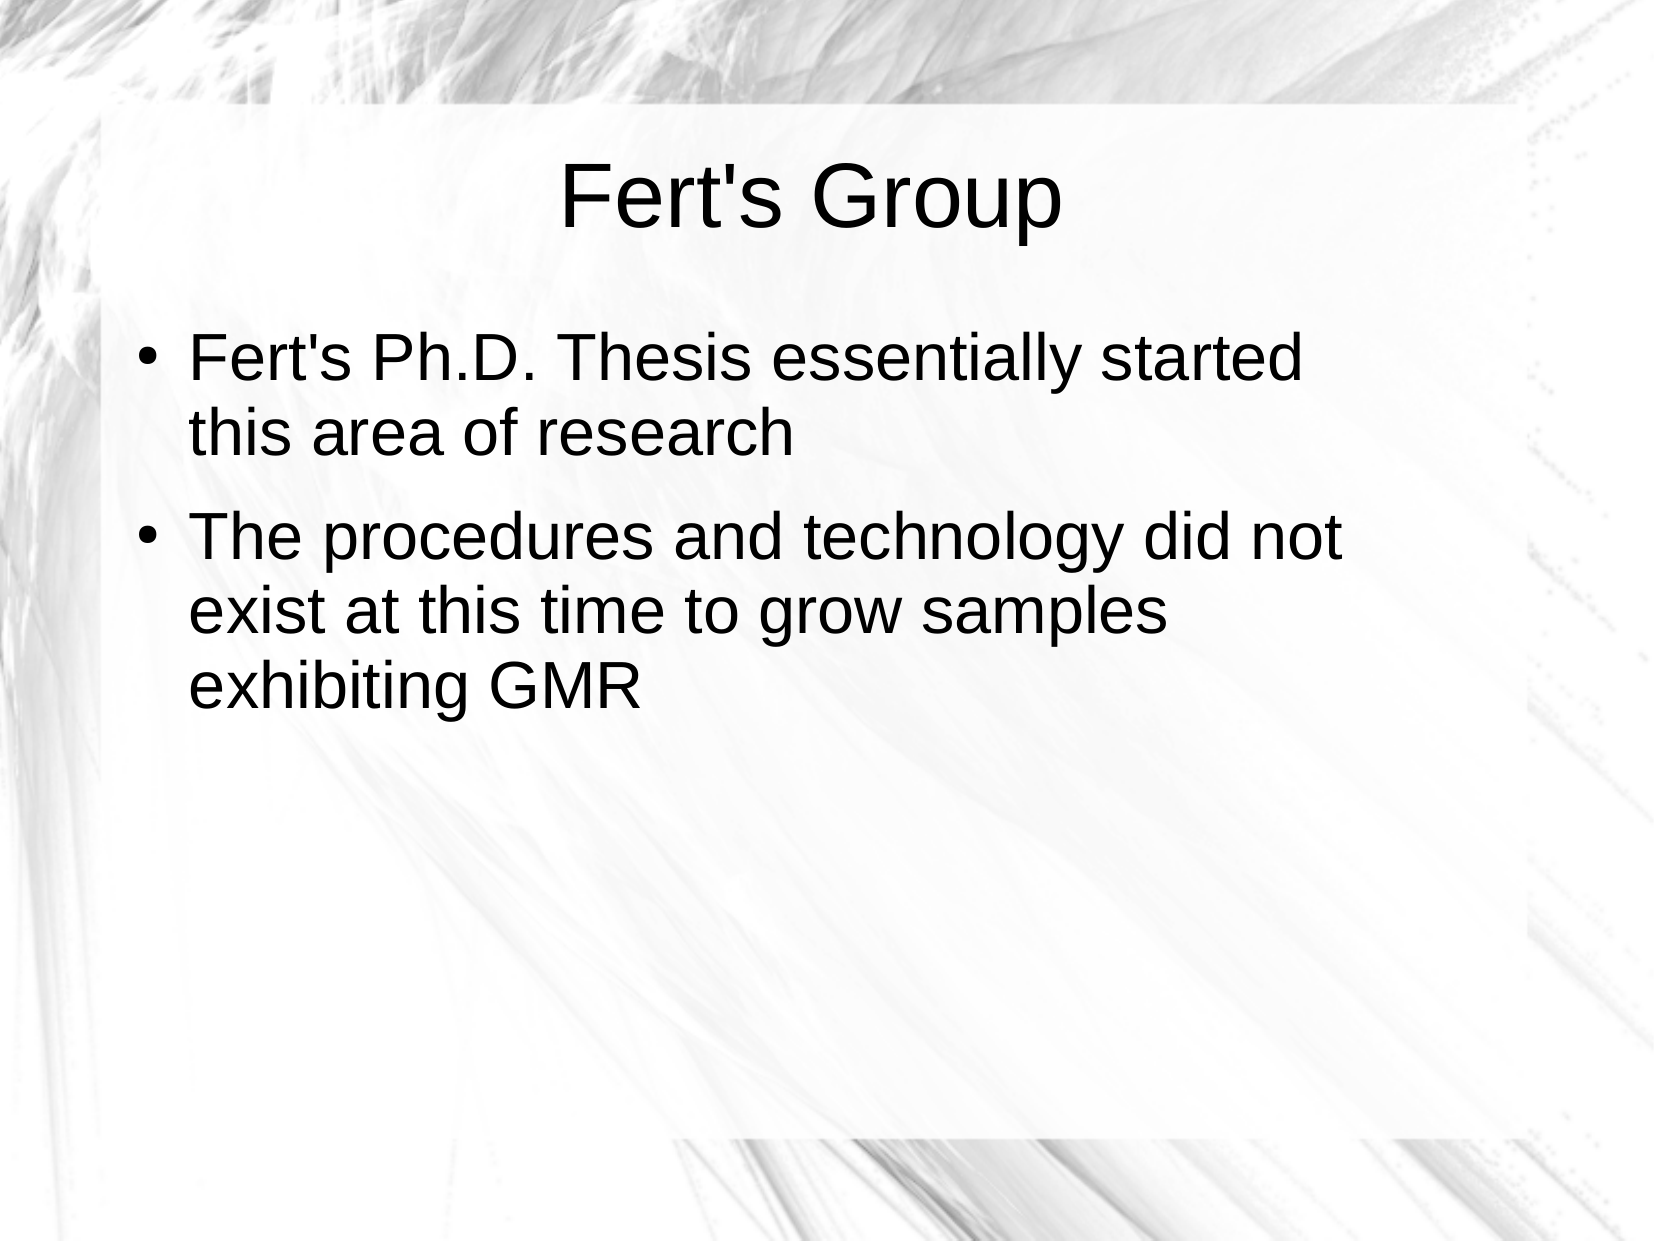

# Fert's Group
Fert's Ph.D. Thesis essentially started this area of research
The procedures and technology did not exist at this time to grow samples exhibiting GMR